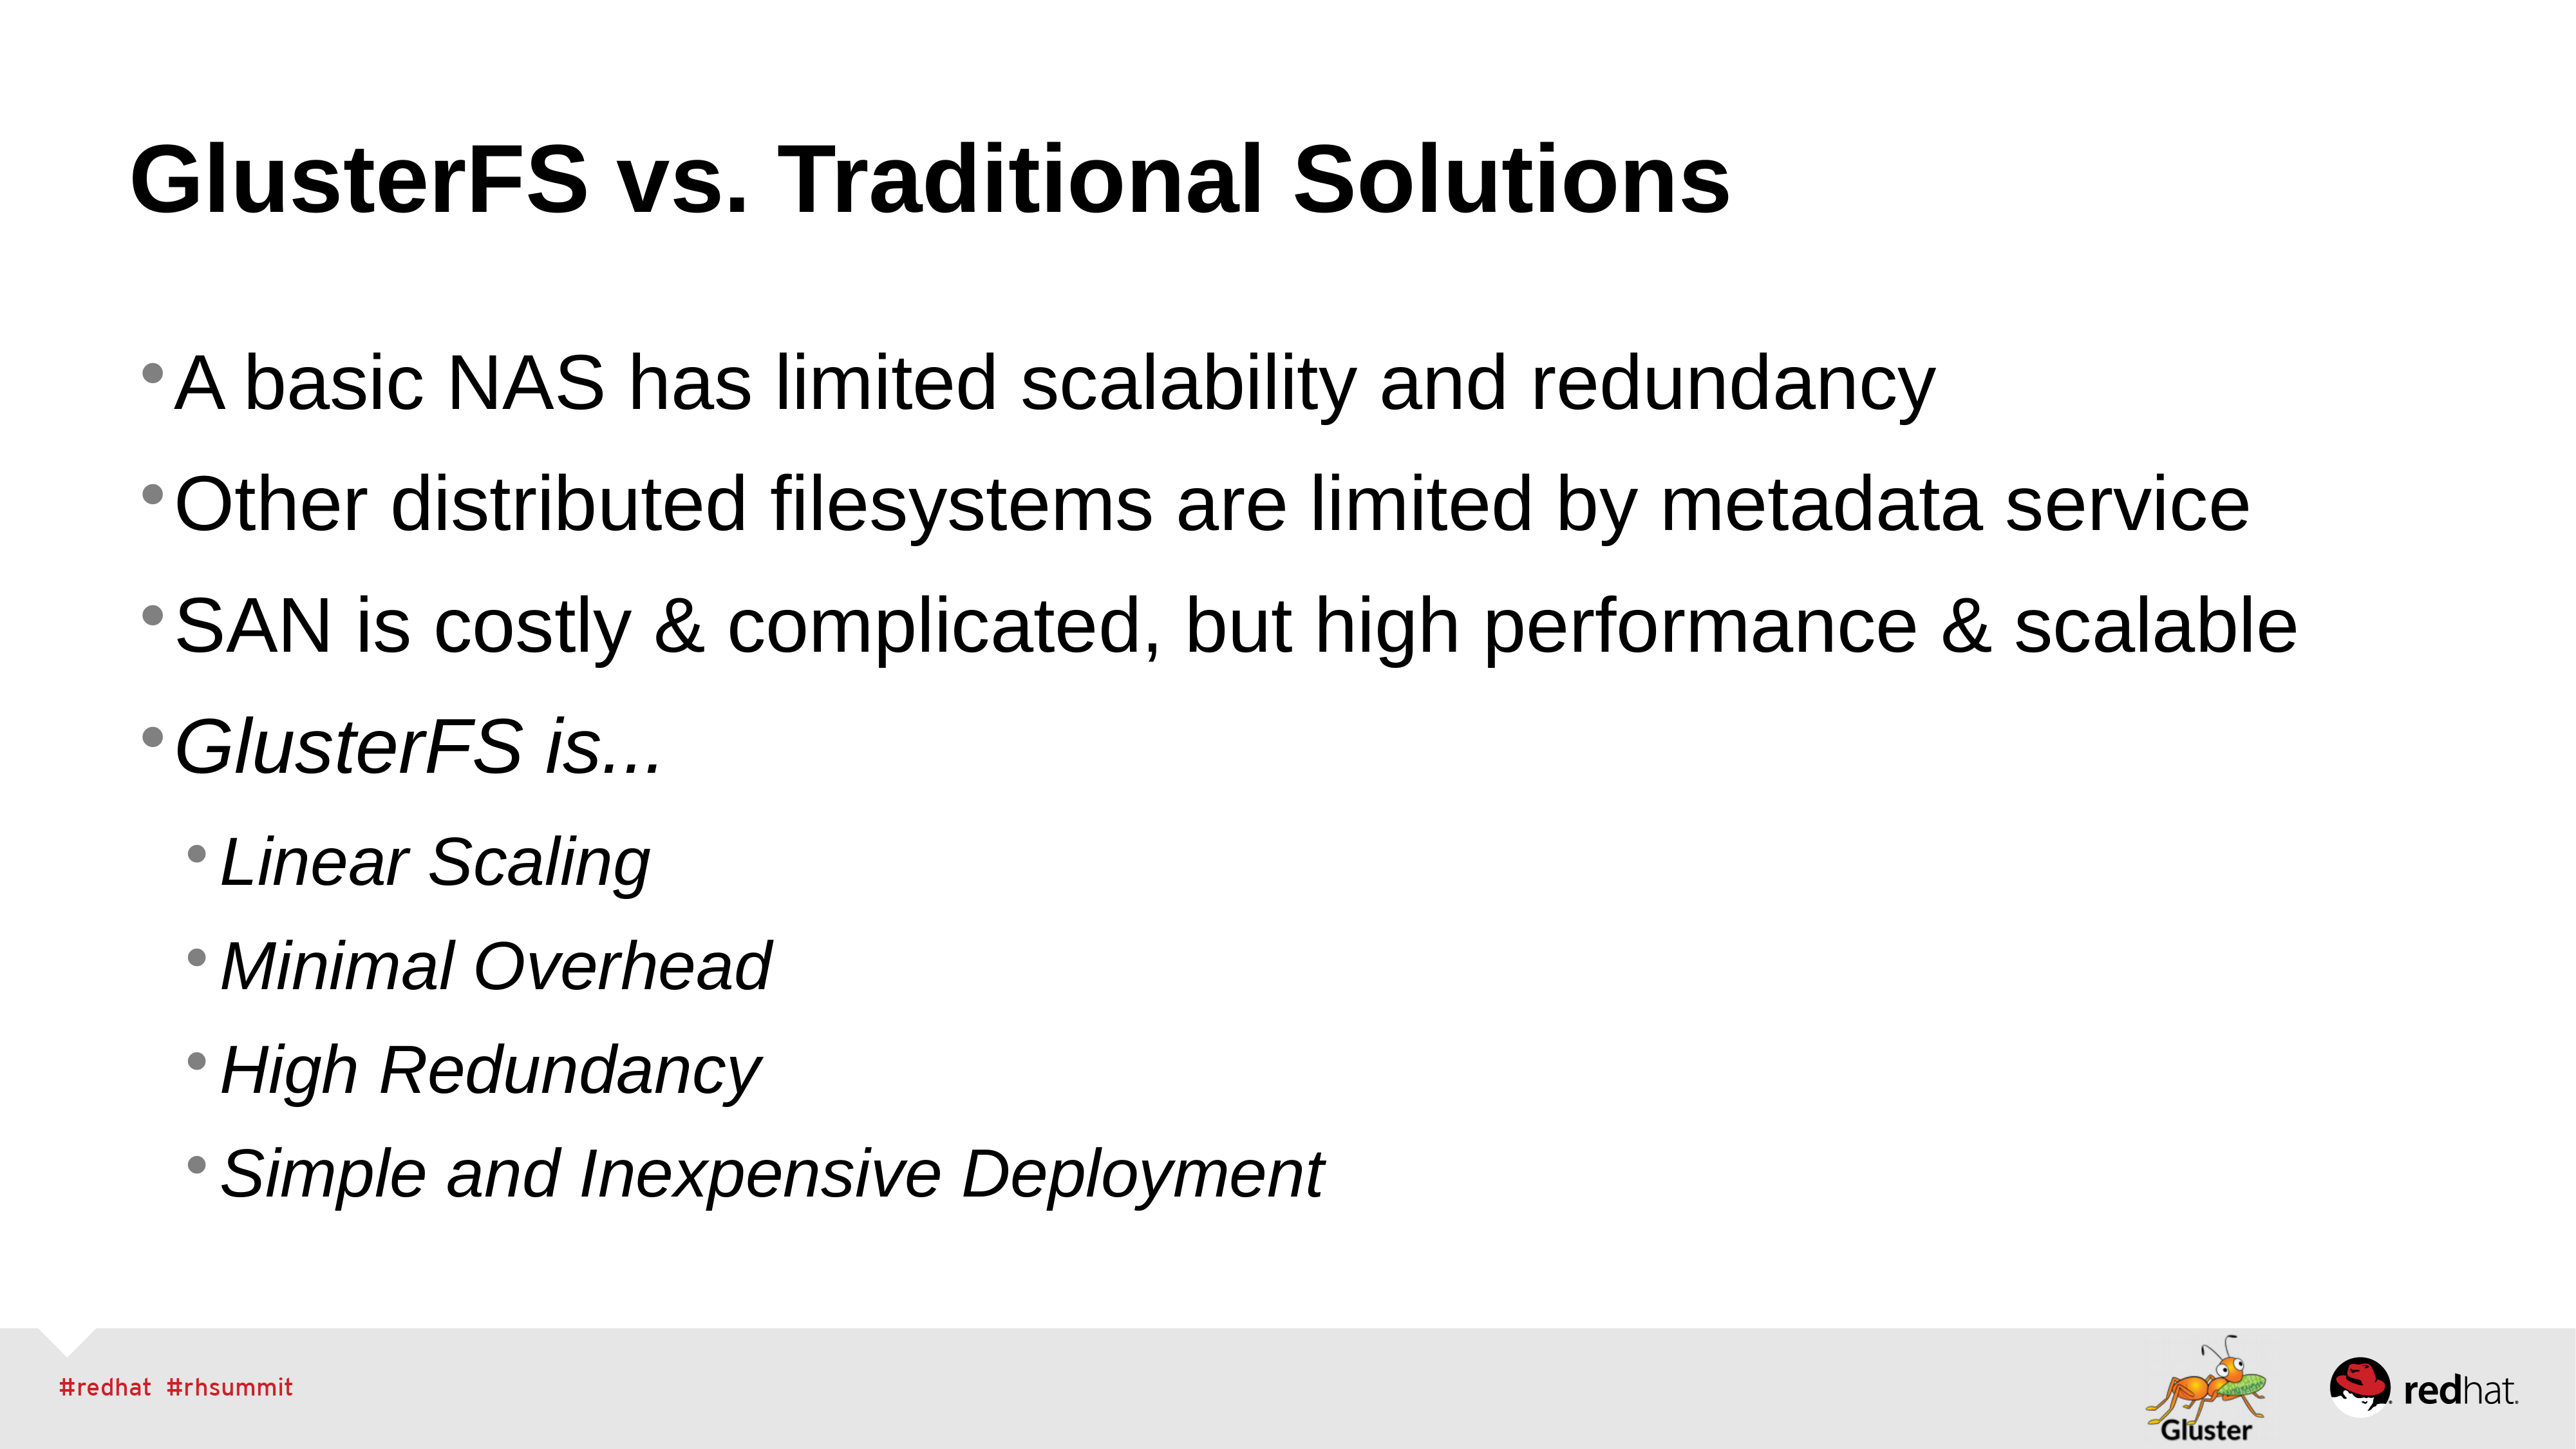

# GlusterFS vs. Traditional Solutions
A basic NAS has limited scalability and redundancy
Other distributed filesystems are limited by metadata service
SAN is costly & complicated, but high performance & scalable
GlusterFS is...
Linear Scaling
Minimal Overhead
High Redundancy
Simple and Inexpensive Deployment